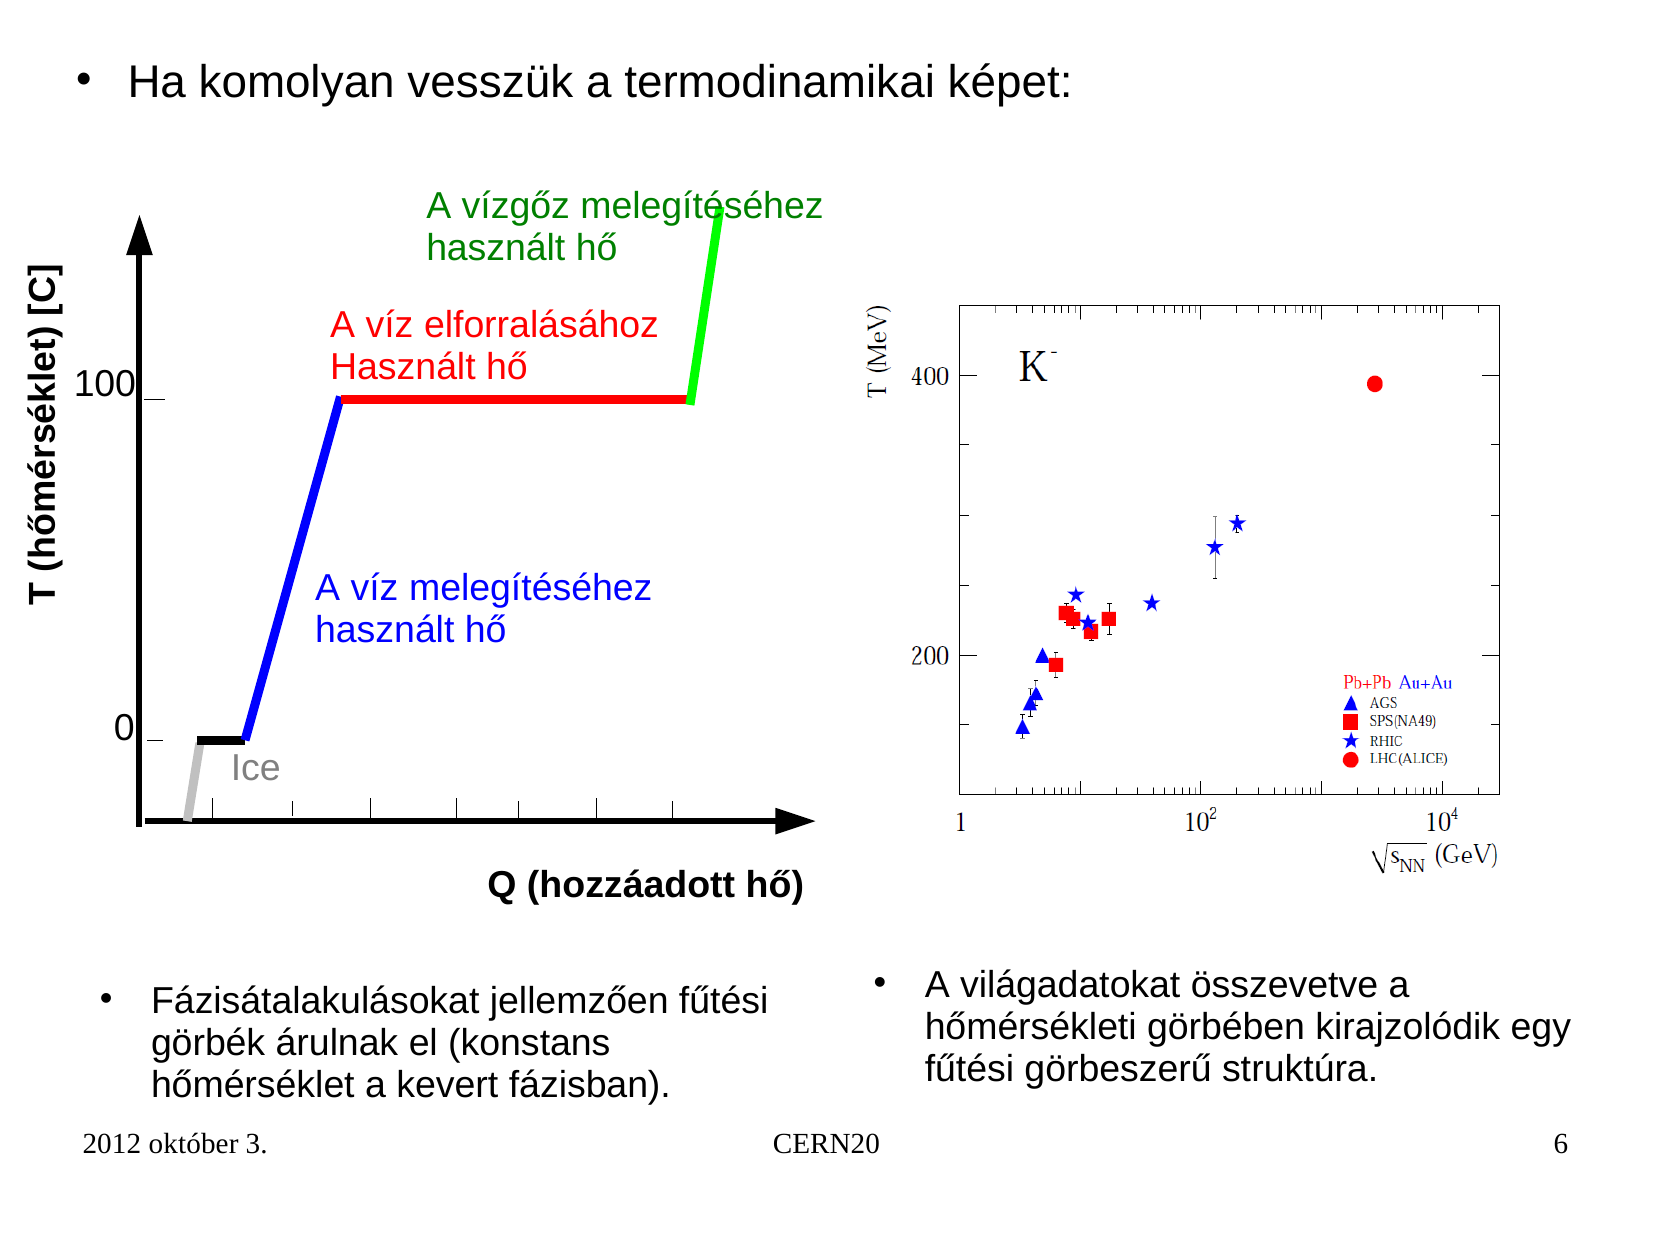

Ha komolyan vesszük a termodinamikai képet:
A vízgőz melegítéséhez
használt hő
A világadatokat összevetve a hőmérsékleti görbében kirajzolódik egy fűtési görbeszerű struktúra.
# Fázisátalakulásokat jellemzően fűtési görbék árulnak el (konstans hőmérséklet a kevert fázisban).
A víz elforralásához
Használt hő
T (hőmérséklet) [C]
100
A víz melegítéséhez
használt hő
0
Ice
Q (hozzáadott hő)
2012 október 3.
CERN20
6